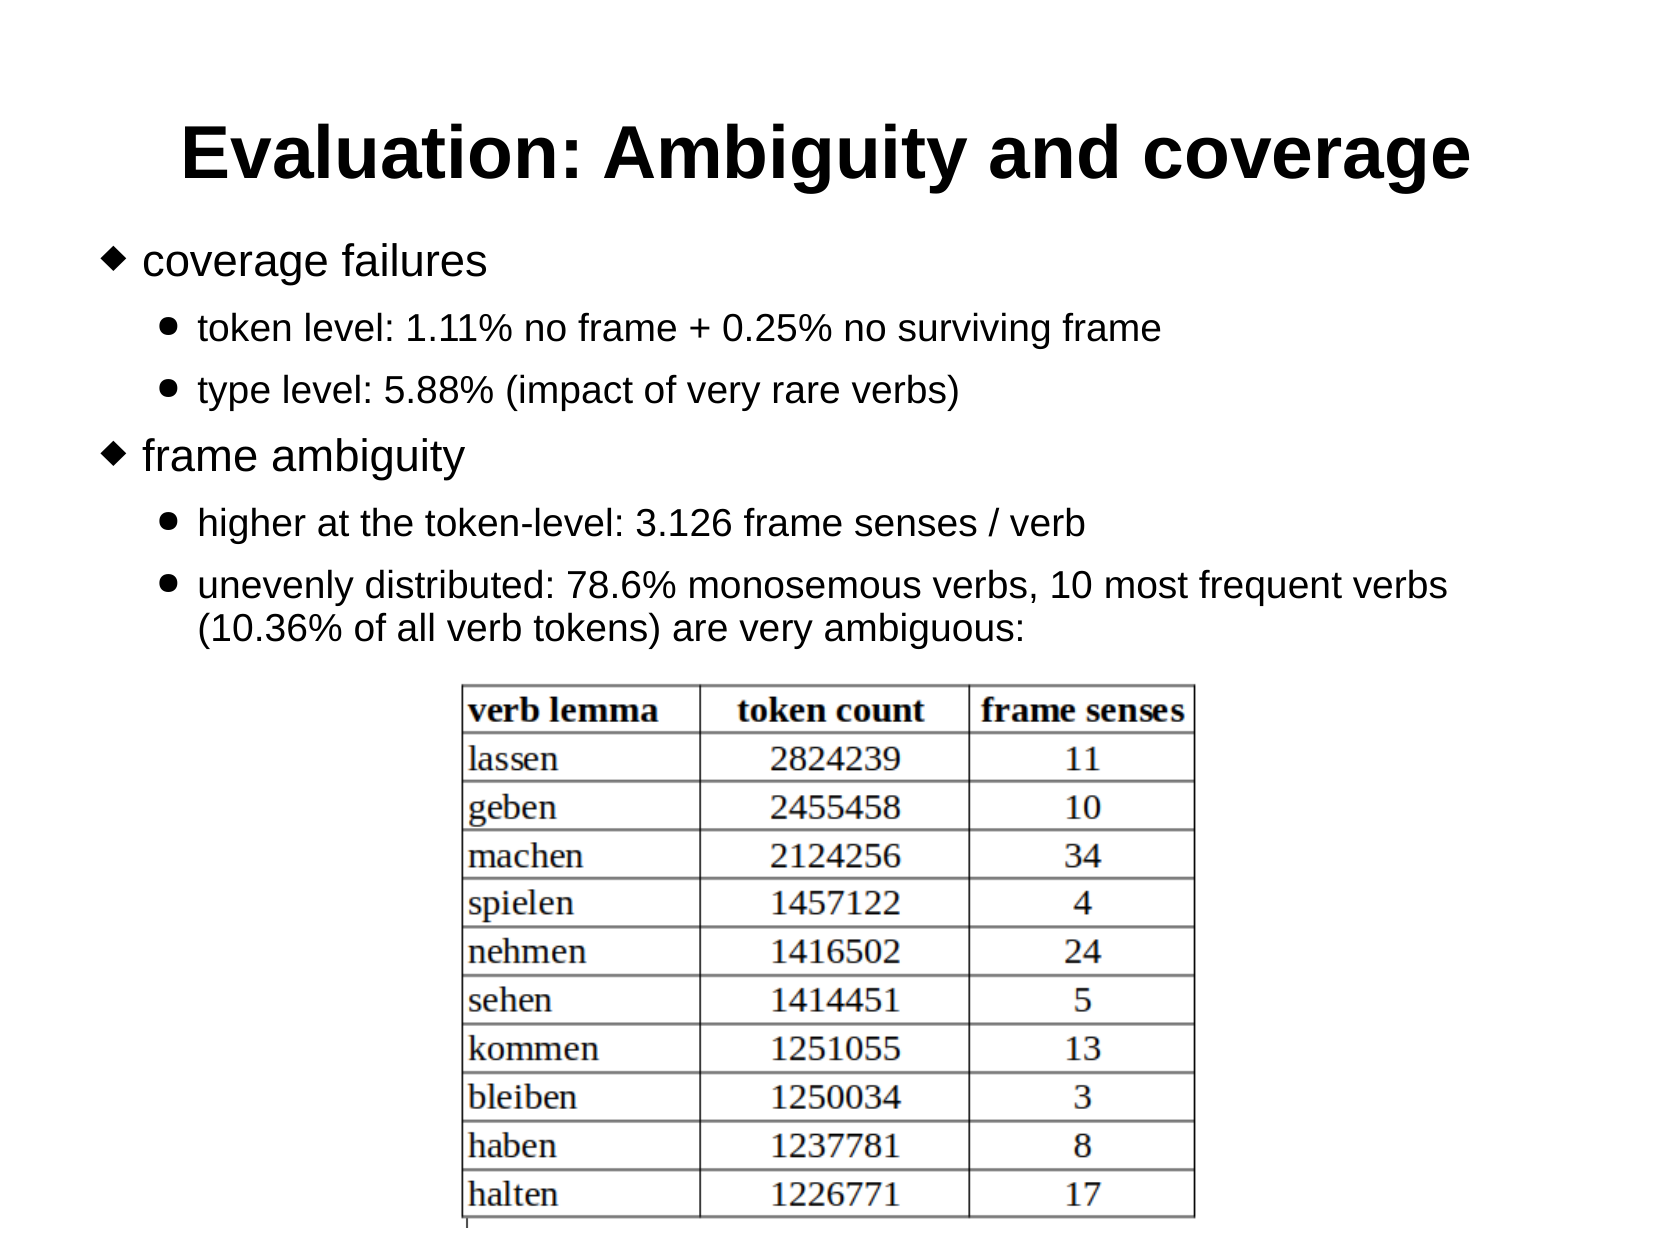

# Evaluation: Ambiguity and coverage
coverage failures
token level: 1.11% no frame + 0.25% no surviving frame
type level: 5.88% (impact of very rare verbs)
frame ambiguity
higher at the token-level: 3.126 frame senses / verb
unevenly distributed: 78.6% monosemous verbs, 10 most frequent verbs (10.36% of all verb tokens) are very ambiguous: